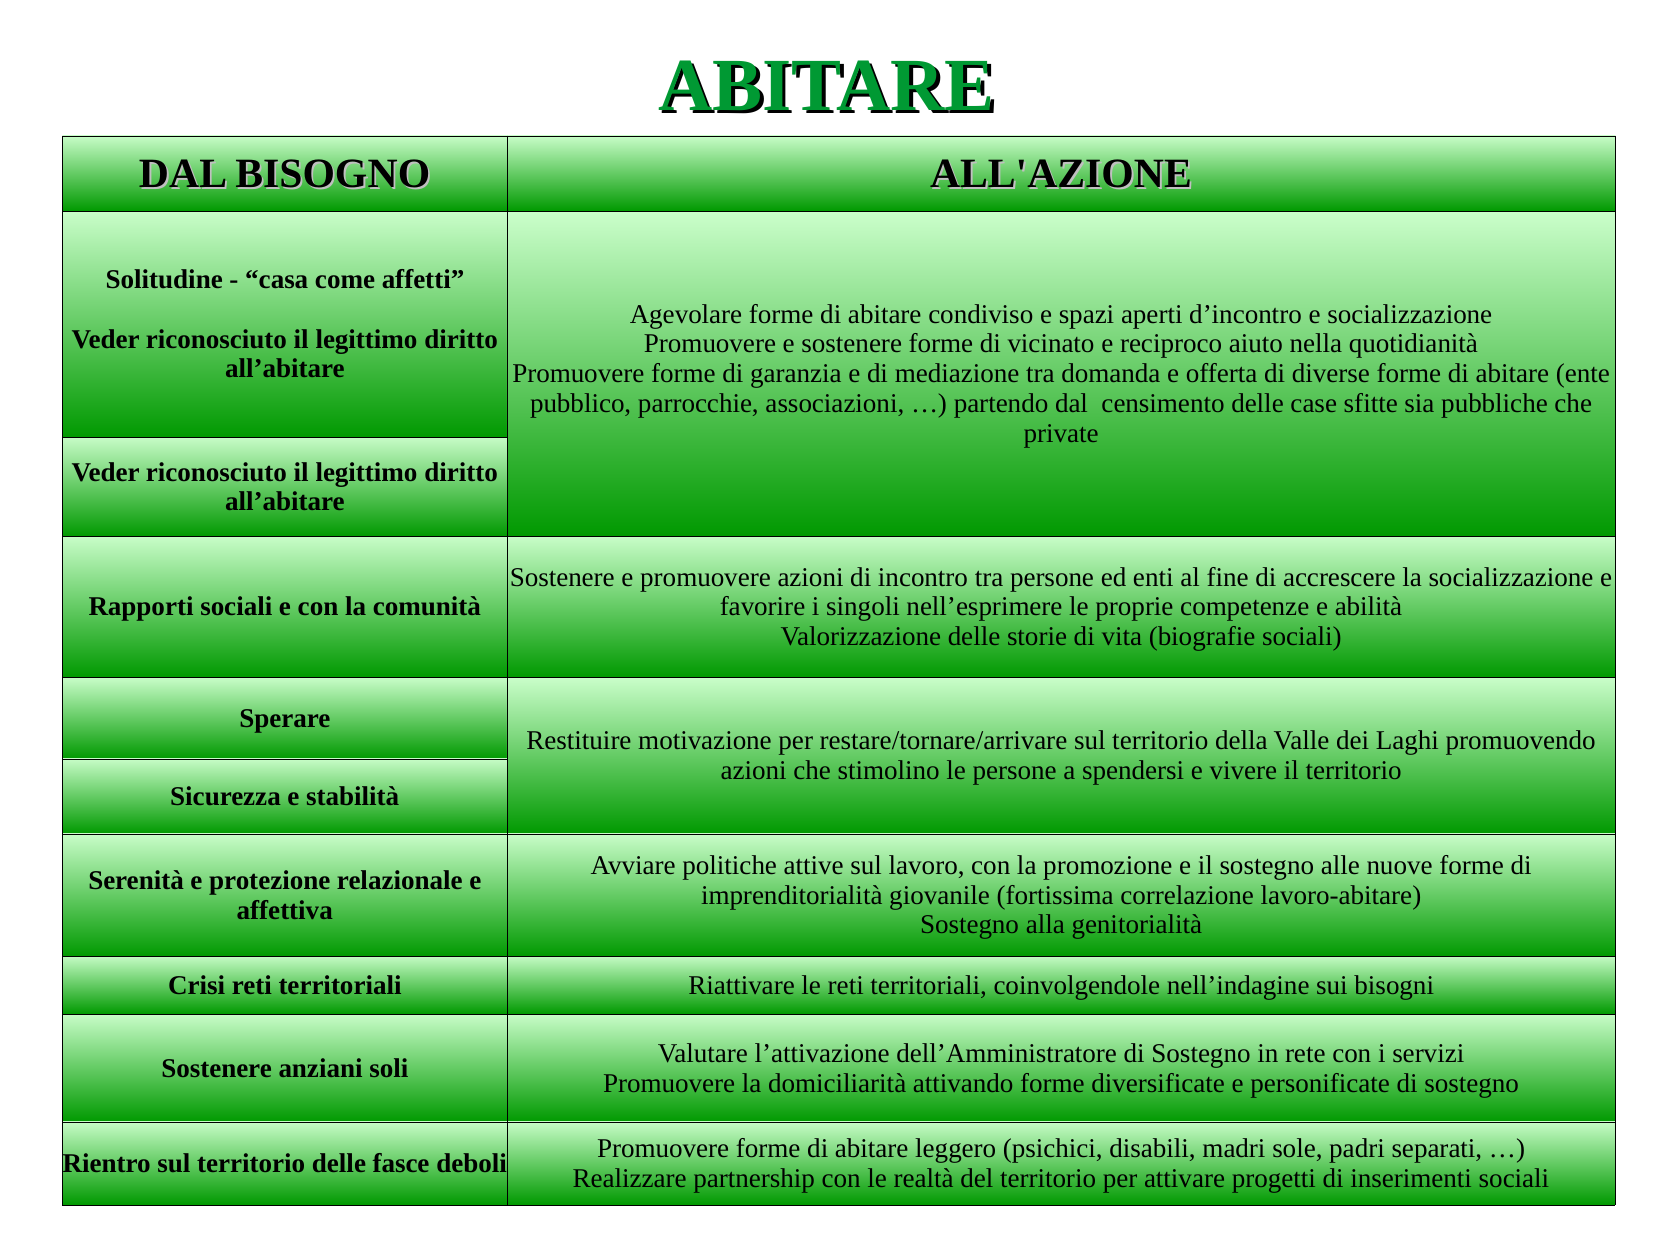

# ABITARE
| DAL BISOGNO | ALL'AZIONE |
| --- | --- |
| Solitudine - “casa come affetti” Veder riconosciuto il legittimo diritto all’abitare | Agevolare forme di abitare condiviso e spazi aperti d’incontro e socializzazione Promuovere e sostenere forme di vicinato e reciproco aiuto nella quotidianità Promuovere forme di garanzia e di mediazione tra domanda e offerta di diverse forme di abitare (ente pubblico, parrocchie, associazioni, …) partendo dal censimento delle case sfitte sia pubbliche che private |
| Veder riconosciuto il legittimo diritto all’abitare | |
| Rapporti sociali e con la comunità | Sostenere e promuovere azioni di incontro tra persone ed enti al fine di accrescere la socializzazione e favorire i singoli nell’esprimere le proprie competenze e abilità Valorizzazione delle storie di vita (biografie sociali) |
| Sperare | Restituire motivazione per restare/tornare/arrivare sul territorio della Valle dei Laghi promuovendo azioni che stimolino le persone a spendersi e vivere il territorio |
| Sicurezza e stabilità | |
| Serenità e protezione relazionale e affettiva | Avviare politiche attive sul lavoro, con la promozione e il sostegno alle nuove forme di imprenditorialità giovanile (fortissima correlazione lavoro-abitare) Sostegno alla genitorialità |
| Crisi reti territoriali | Riattivare le reti territoriali, coinvolgendole nell’indagine sui bisogni |
| Sostenere anziani soli | Valutare l’attivazione dell’Amministratore di Sostegno in rete con i servizi Promuovere la domiciliarità attivando forme diversificate e personificate di sostegno |
| Rientro sul territorio delle fasce deboli | Promuovere forme di abitare leggero (psichici, disabili, madri sole, padri separati, …) Realizzare partnership con le realtà del territorio per attivare progetti di inserimenti sociali |